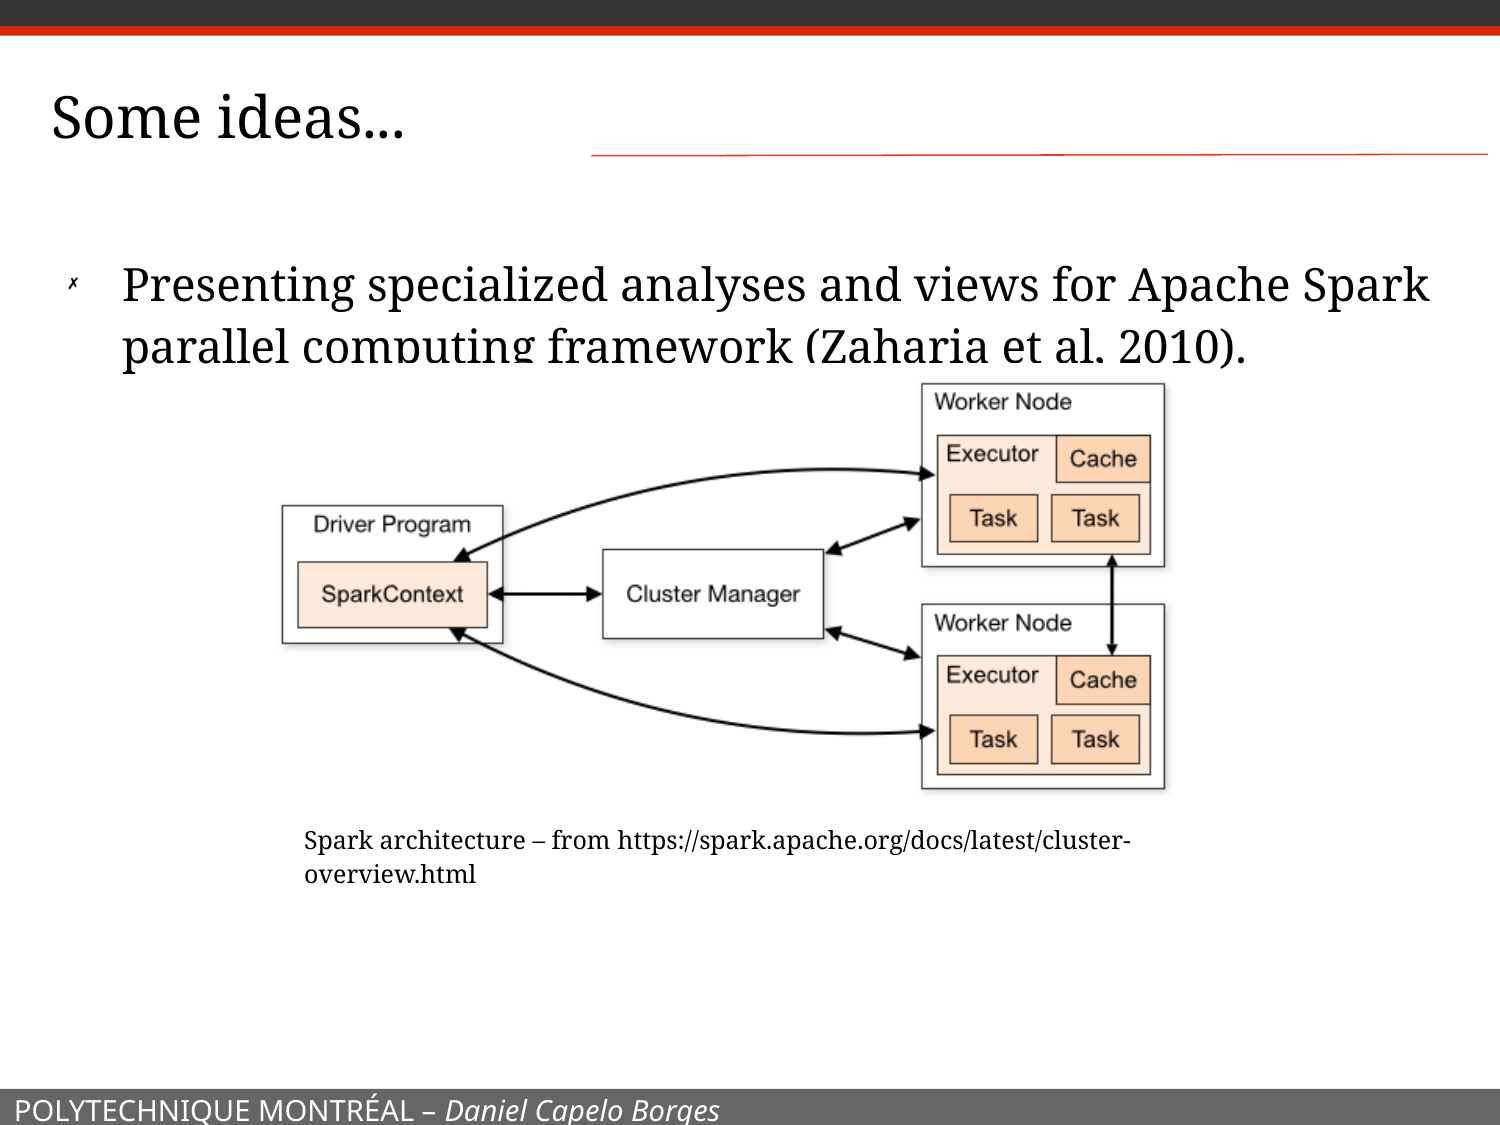

# Some ideas...
Presenting specialized analyses and views for Apache Spark parallel computing framework (Zaharia et al, 2010).
Spark architecture – from https://spark.apache.org/docs/latest/cluster-overview.html